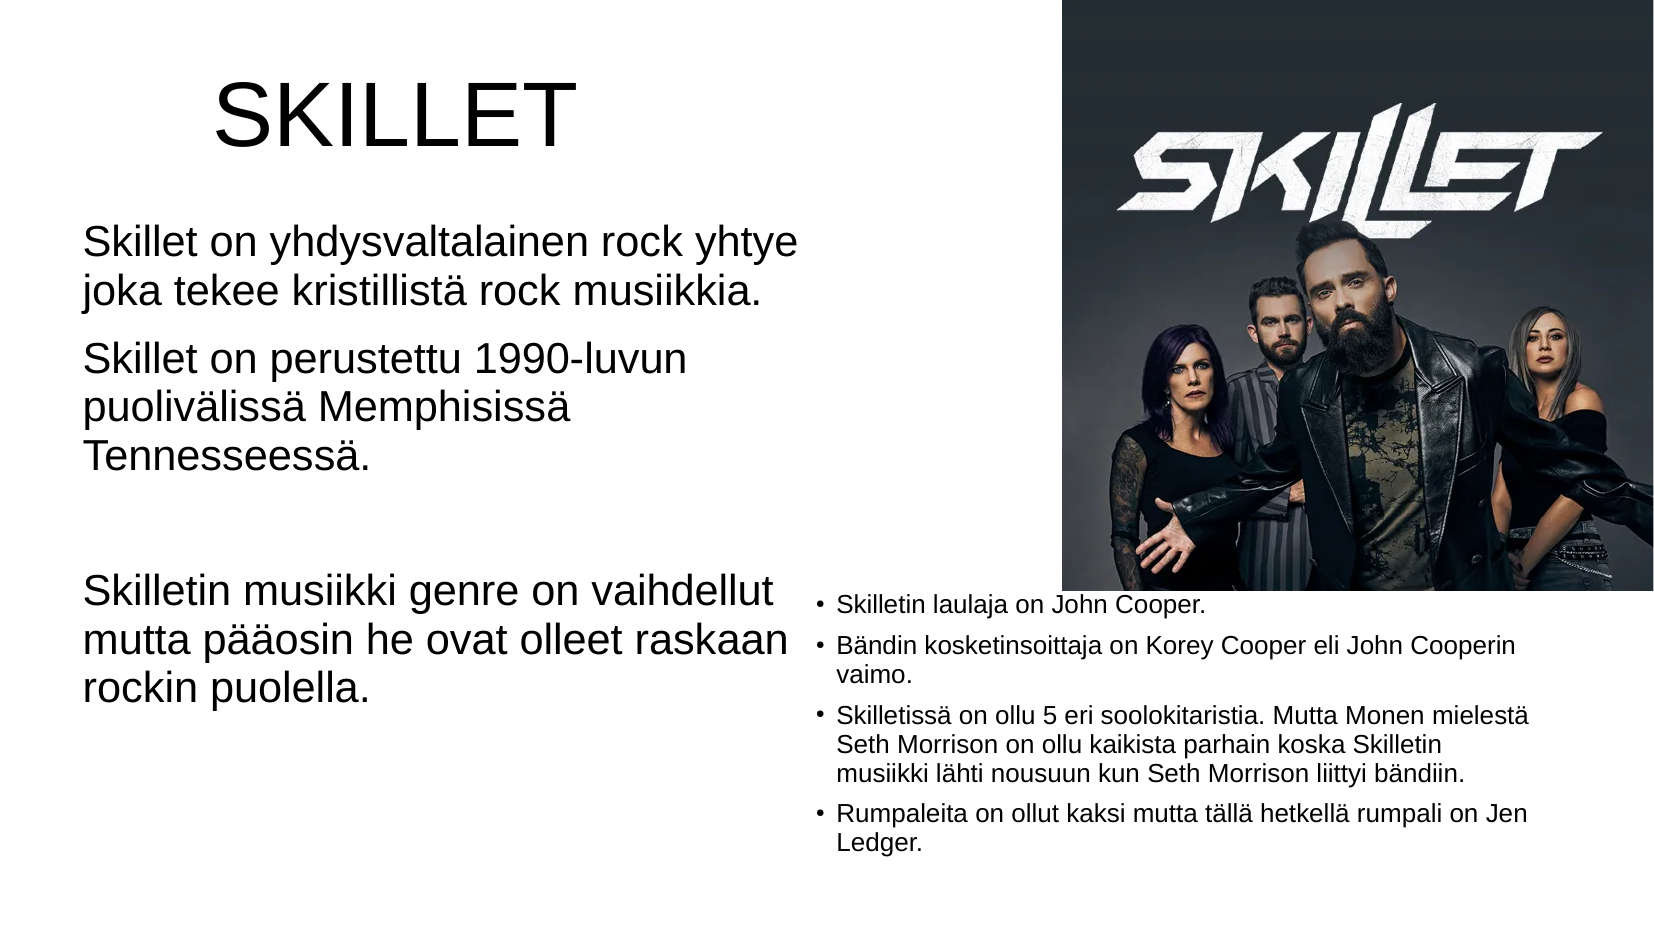

#
SKILLET
Skillet on yhdysvaltalainen rock yhtye joka tekee kristillistä rock musiikkia.
Skillet on perustettu 1990-luvun puolivälissä Memphisissä Tennesseessä.
Skilletin musiikki genre on vaihdellut mutta pääosin he ovat olleet raskaan rockin puolella.
Skilletin laulaja on John Cooper.
Bändin kosketinsoittaja on Korey Cooper eli John Cooperin vaimo.
Skilletissä on ollu 5 eri soolokitaristia. Mutta Monen mielestä Seth Morrison on ollu kaikista parhain koska Skilletin musiikki lähti nousuun kun Seth Morrison liittyi bändiin.
Rumpaleita on ollut kaksi mutta tällä hetkellä rumpali on Jen Ledger.
### Chart
| Category | Sarake 1 | Sarake 2 | Sarake 3 |
|---|---|---|---|
| Rivi 1 | 9.1 | 3.2 | 4.54 |
| Rivi 2 | 2.4 | 8.8 | 9.65 |
| Rivi 3 | 3.1 | 1.5 | 3.7 |
| Rivi 4 | 4.3 | 9.02 | 6.2 |